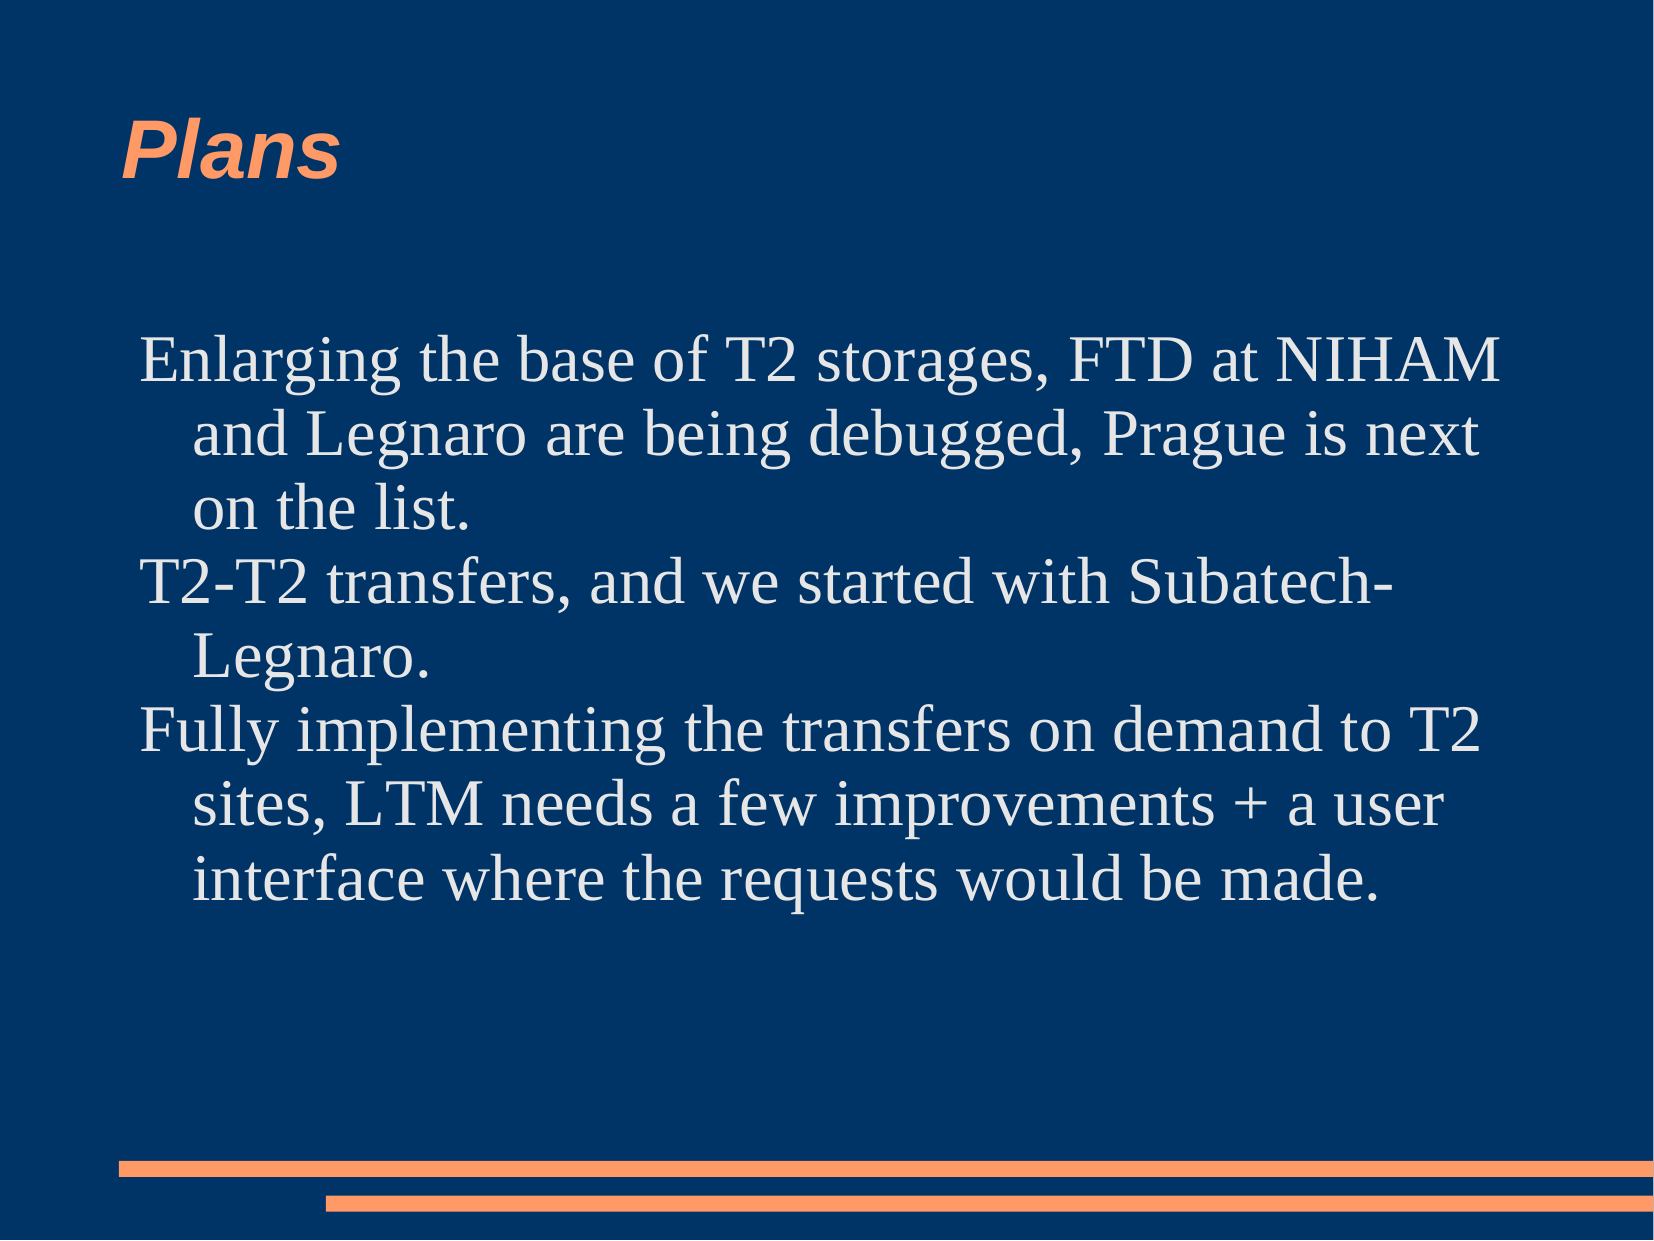

# Plans
Enlarging the base of T2 storages, FTD at NIHAM and Legnaro are being debugged, Prague is next on the list.
T2-T2 transfers, and we started with Subatech-Legnaro.
Fully implementing the transfers on demand to T2 sites, LTM needs a few improvements + a user interface where the requests would be made.